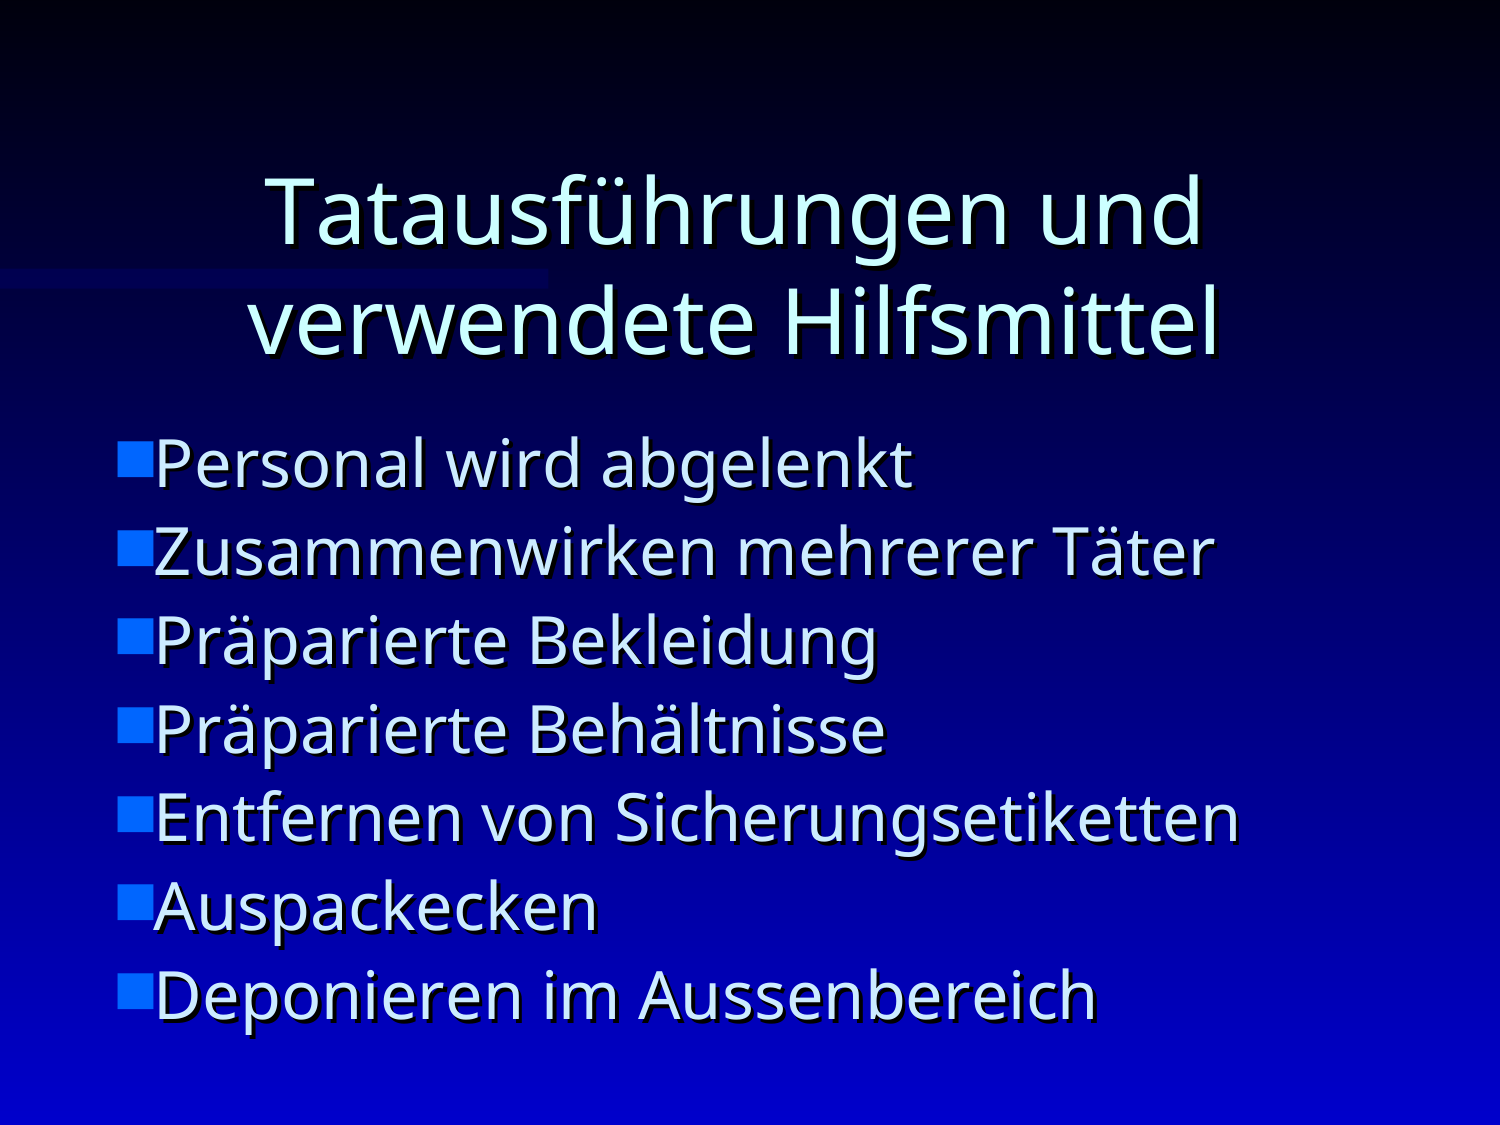

# Tatausführungen und verwendete Hilfsmittel
Personal wird abgelenkt
Zusammenwirken mehrerer Täter
Präparierte Bekleidung
Präparierte Behältnisse
Entfernen von Sicherungsetiketten
Auspackecken
Deponieren im Aussenbereich